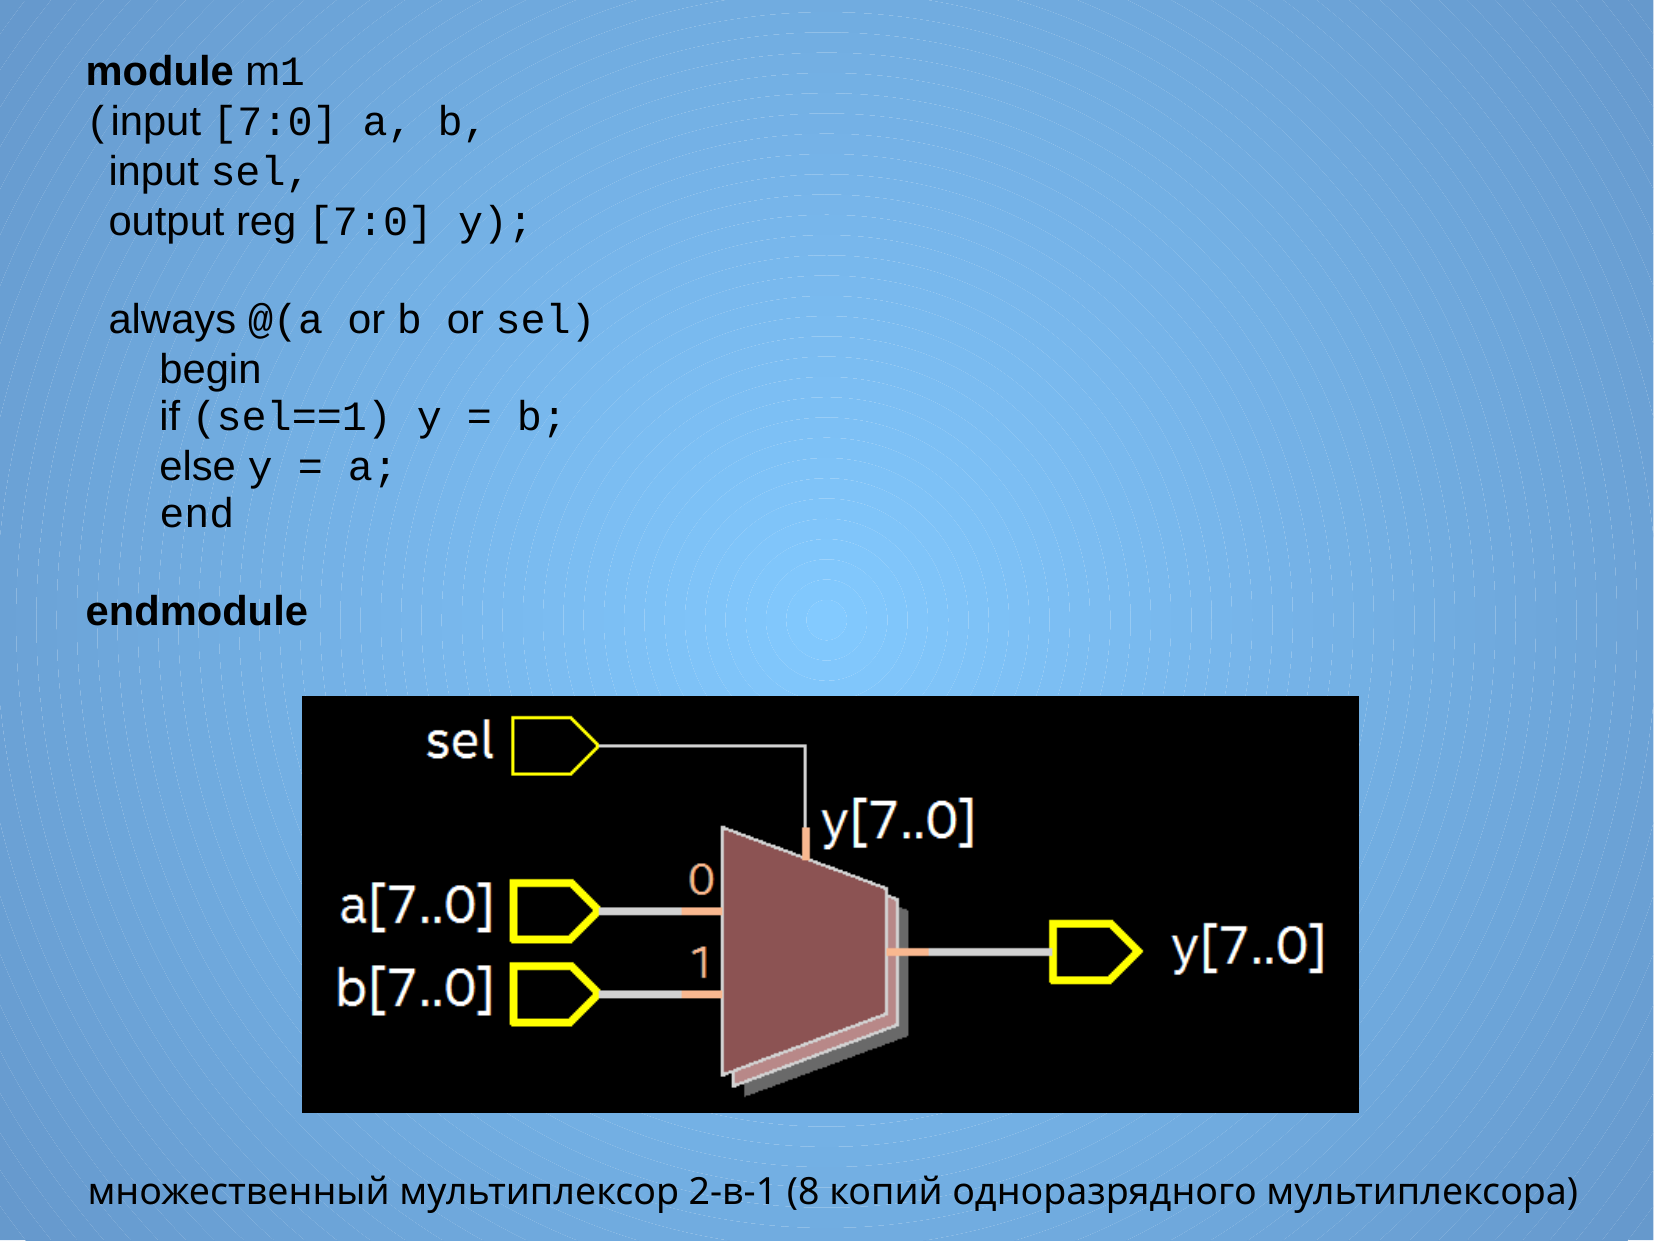

module m1
(input [7:0] a, b,
 input sel,
 output reg [7:0] y);
 always @(a or b or sel)
	begin
	if (sel==1) y = b;
	else y = a;
	end
endmodule
множественный мультиплексор 2-в-1 (8 копий одноразрядного мультиплексора)